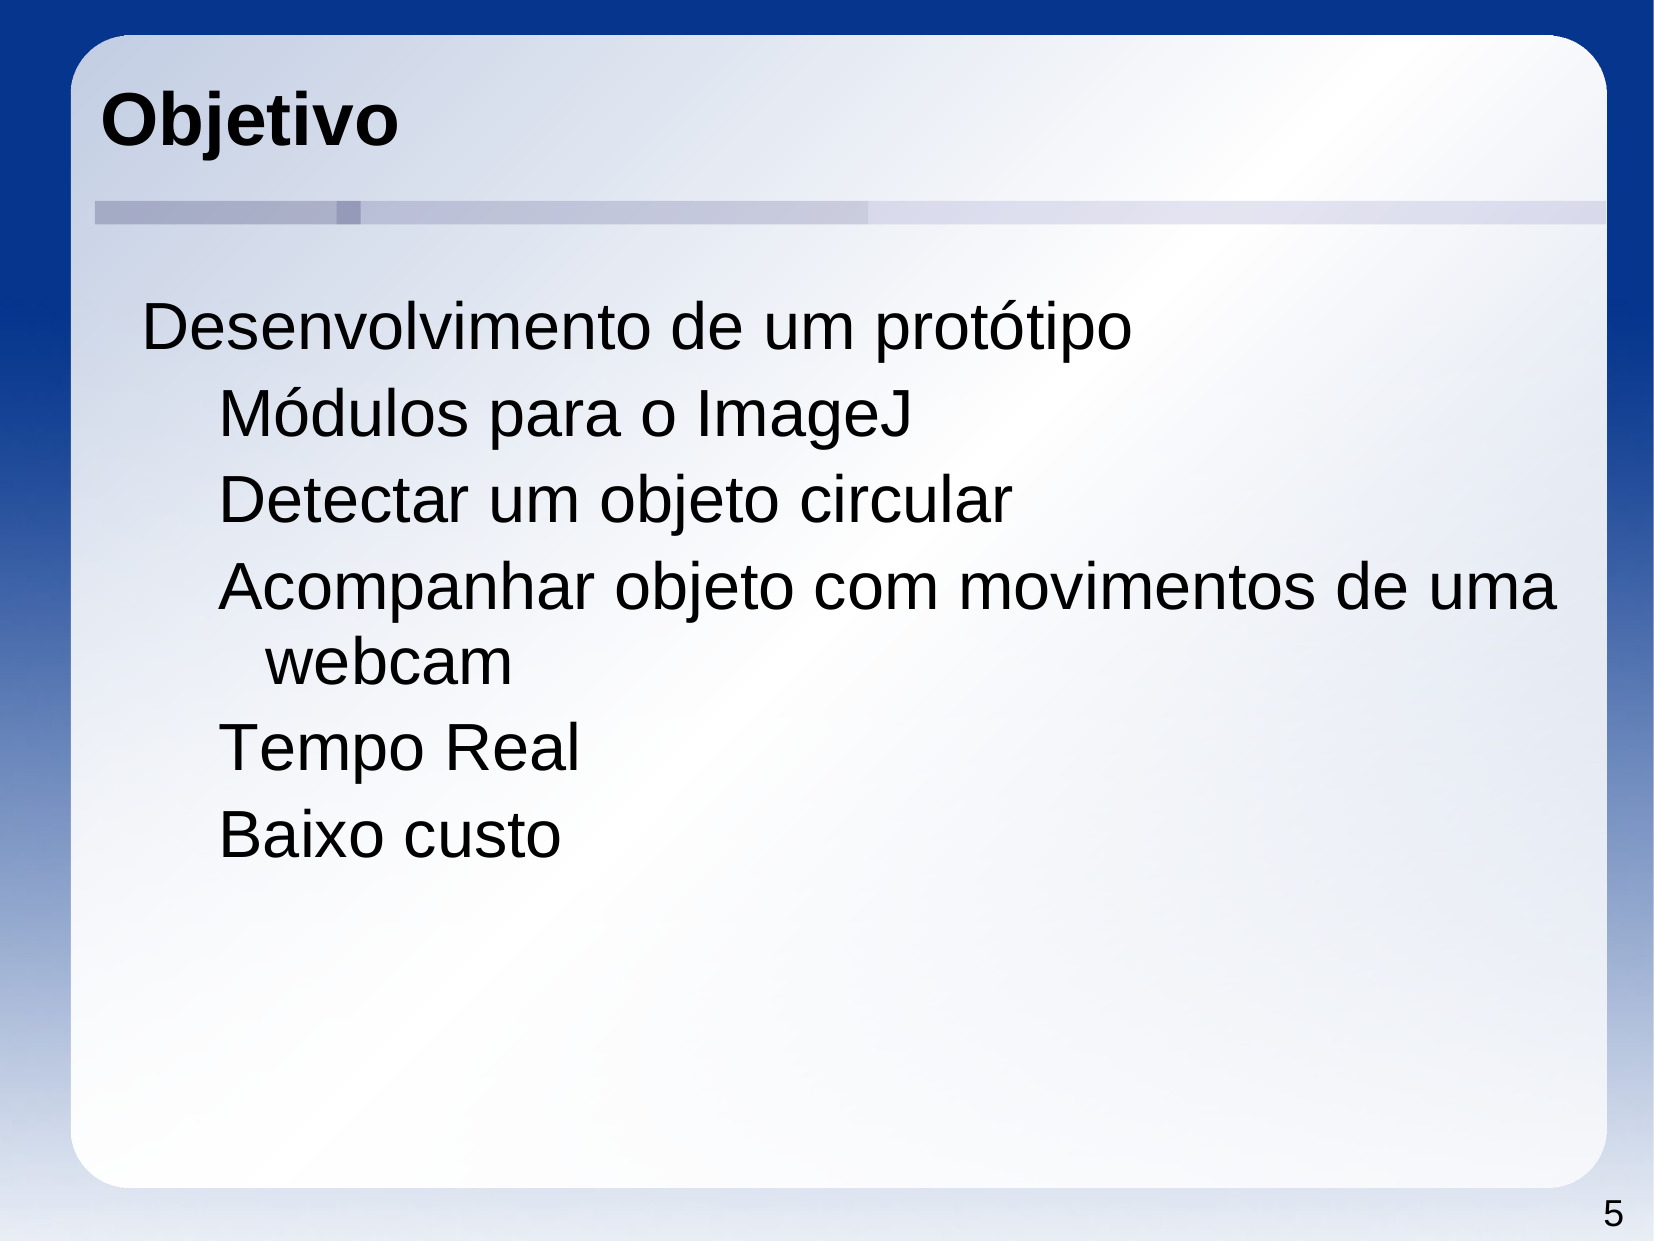

# Objetivo
Desenvolvimento de um protótipo
Módulos para o ImageJ
Detectar um objeto circular
Acompanhar objeto com movimentos de uma webcam
Tempo Real
Baixo custo
5